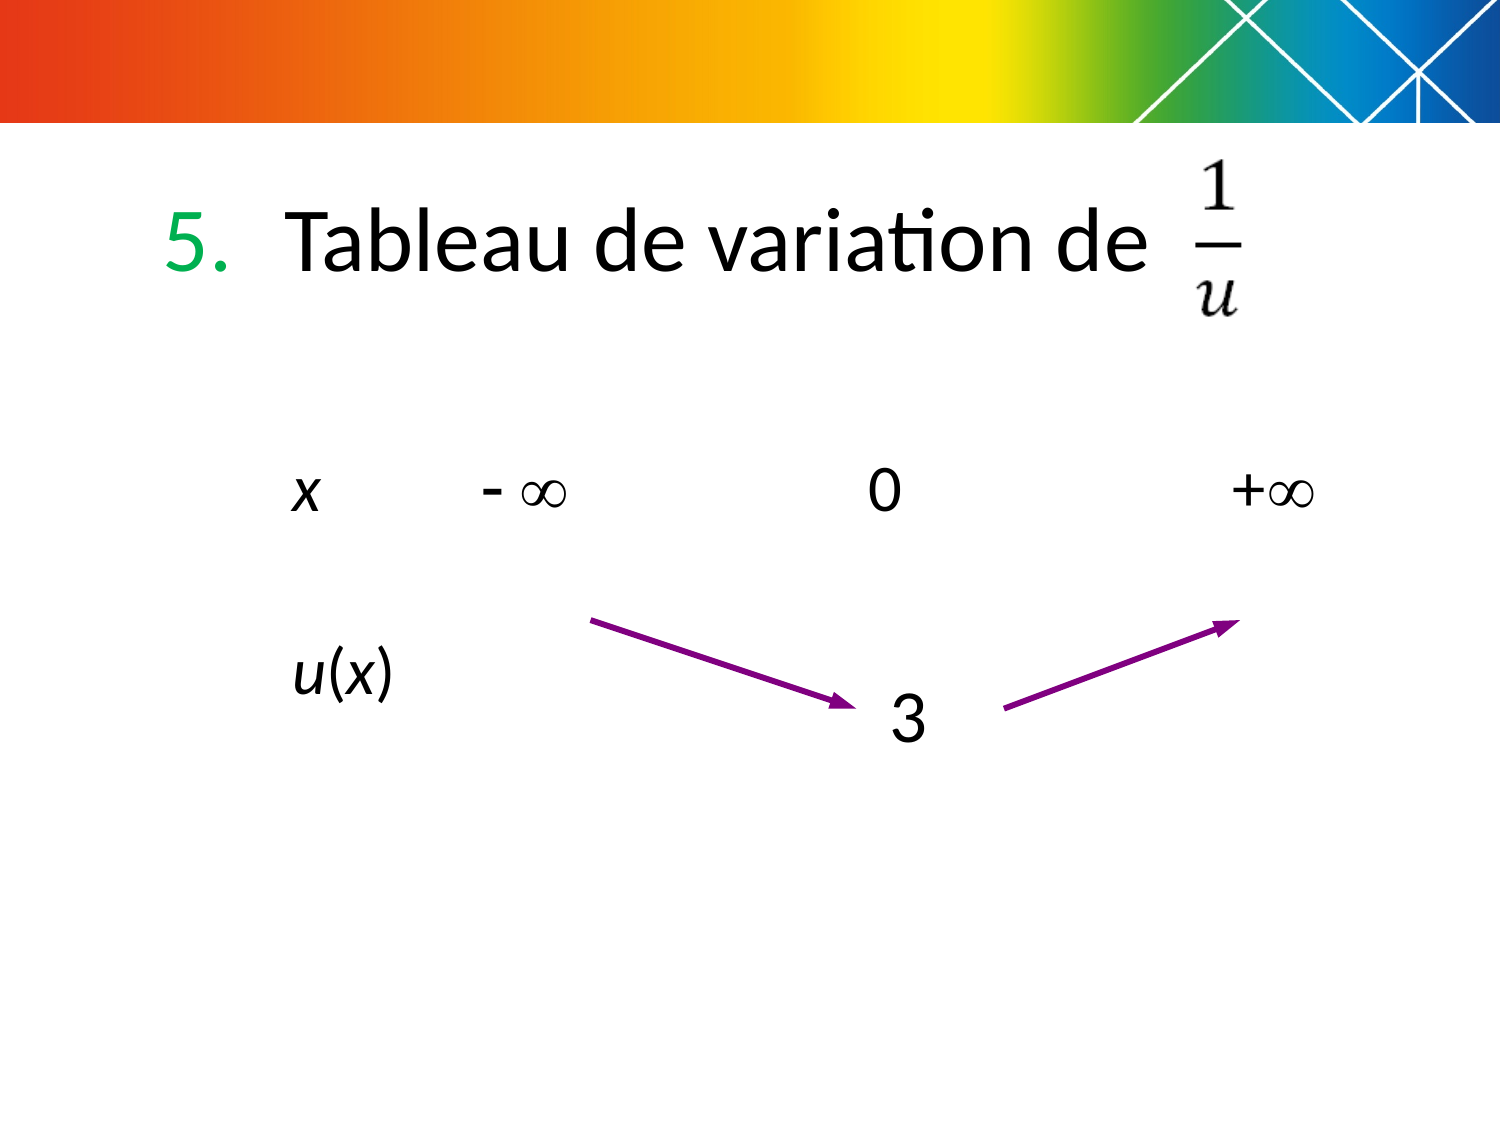

# Tableau de variation de
| x |   0 + |
| --- | --- |
| u(x) | 3 |